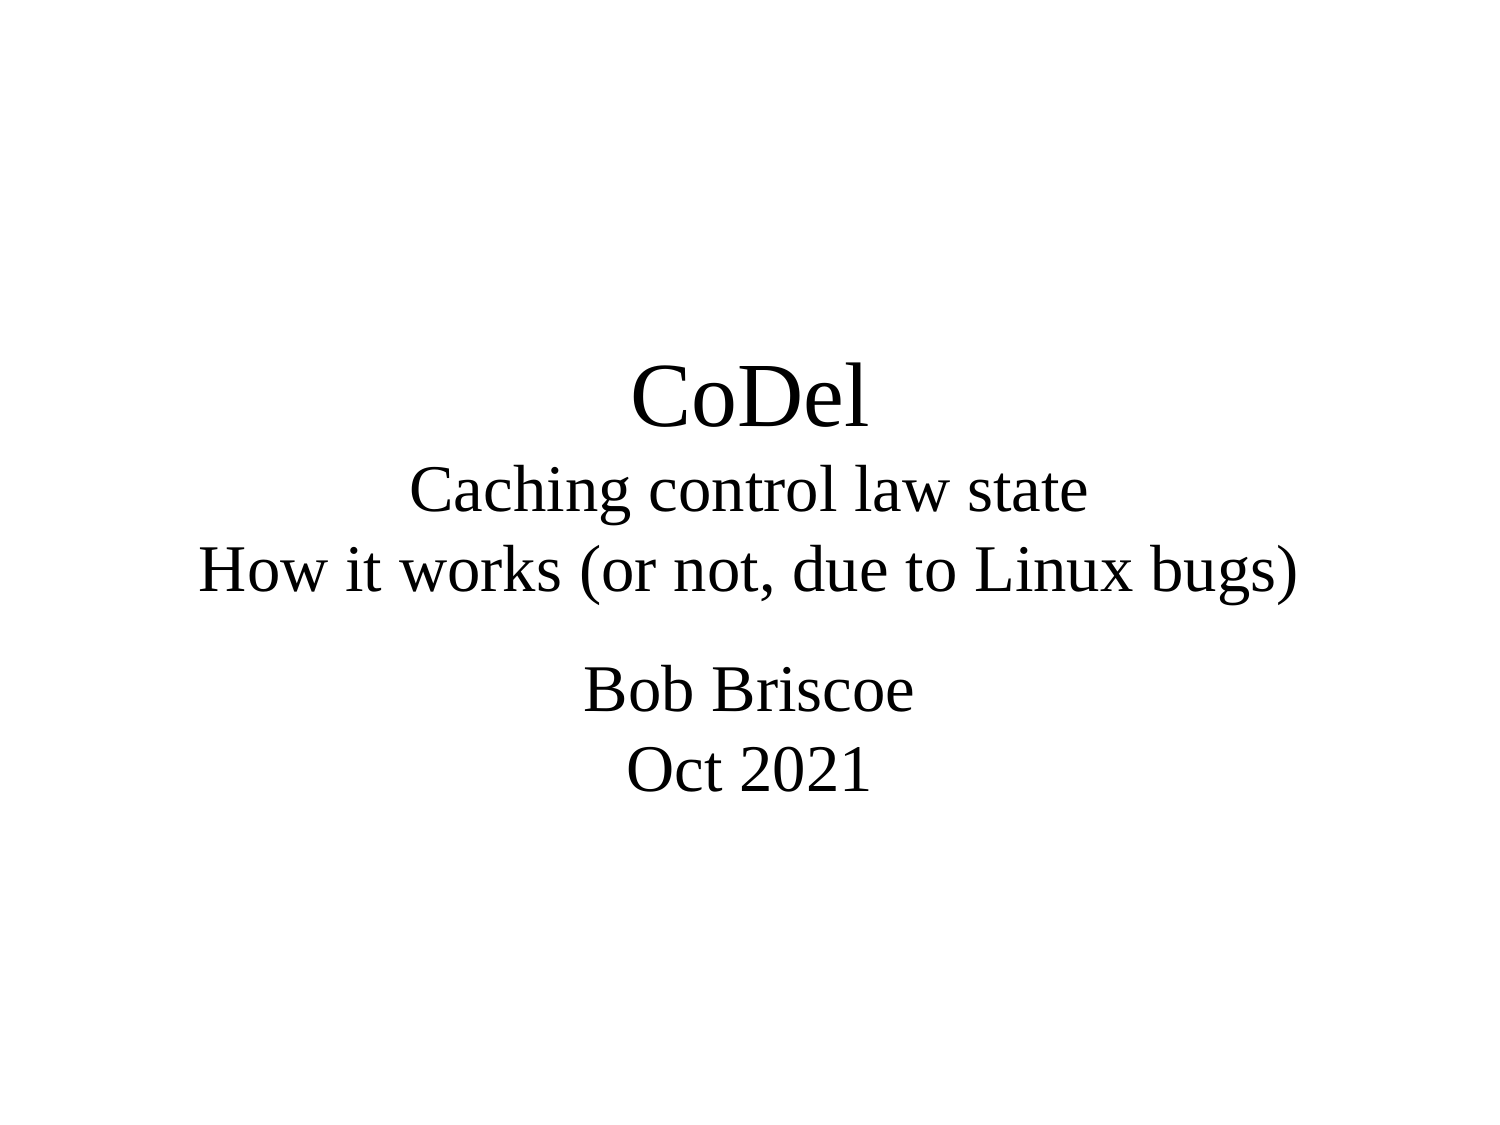

CoDel
Caching control law state
How it works (or not, due to Linux bugs)
Bob Briscoe
Oct 2021